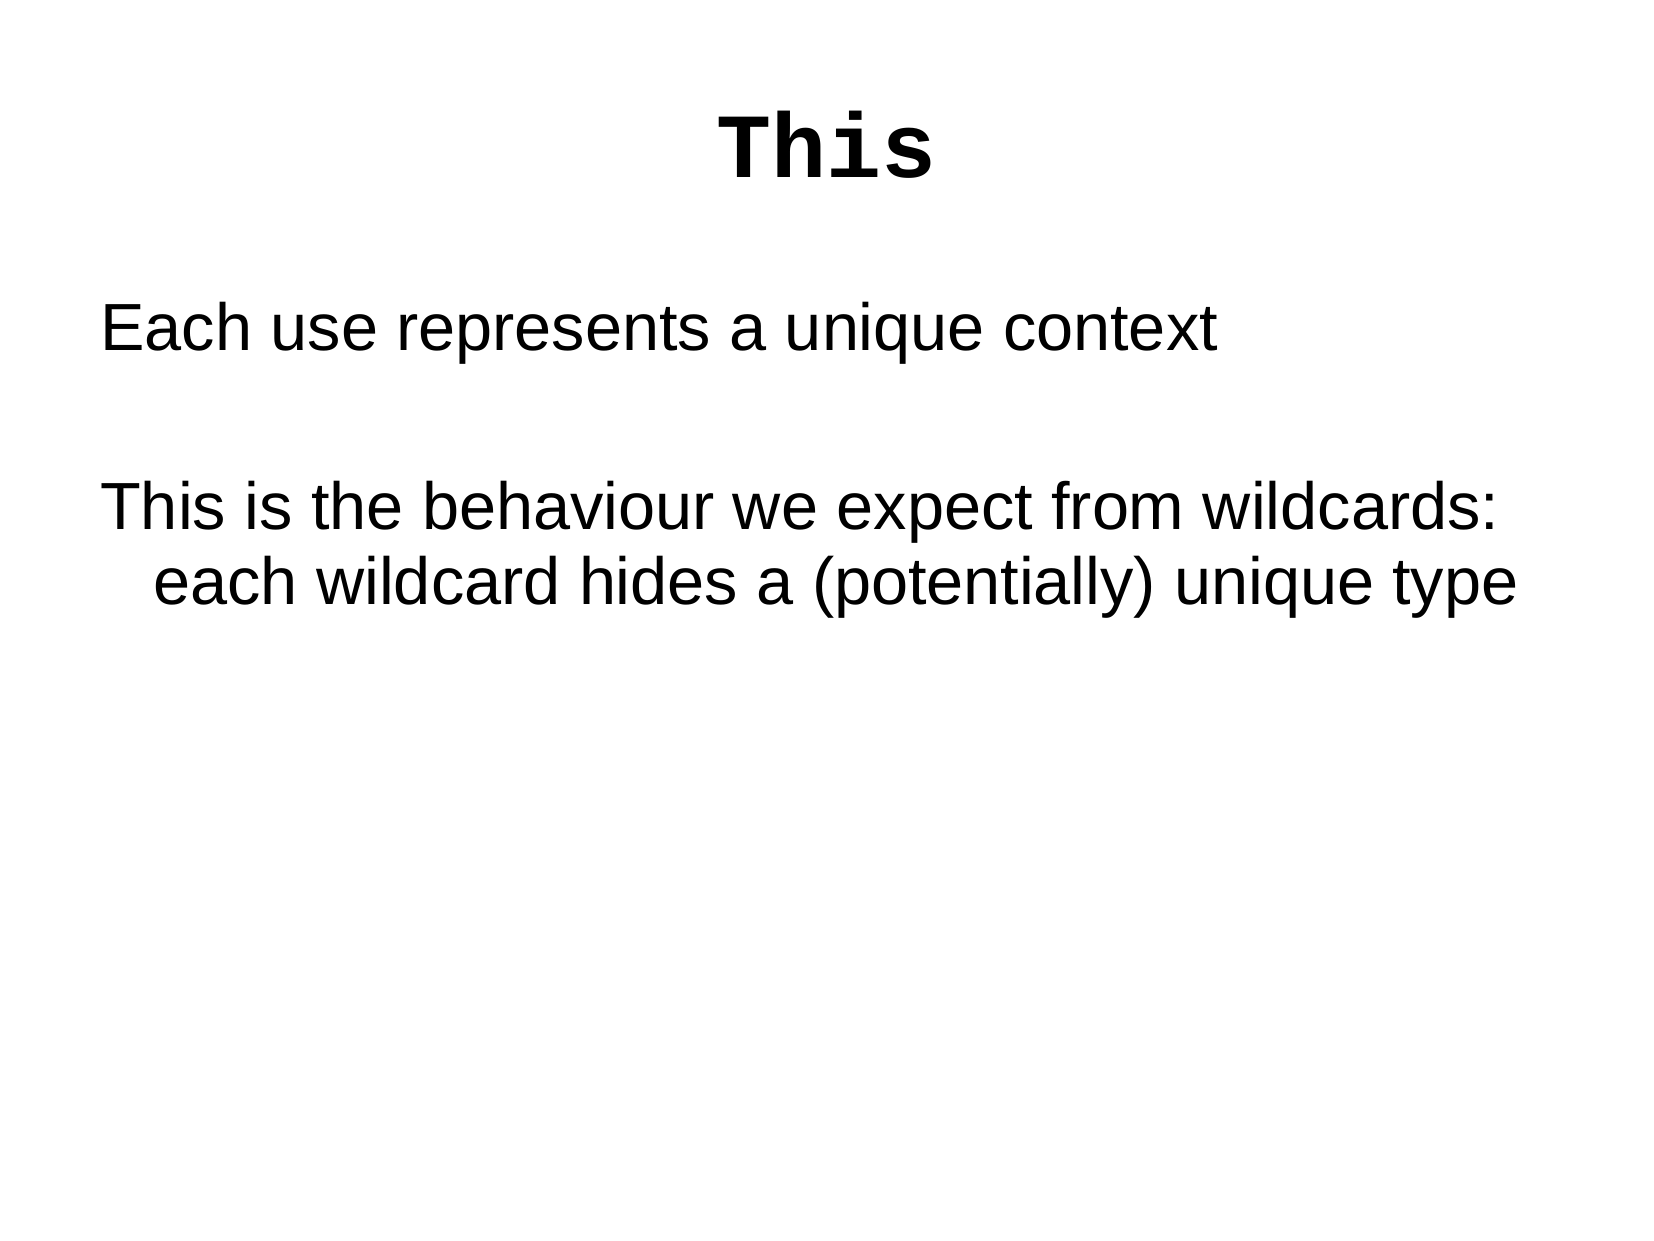

# This
Each use represents a unique context
This is the behaviour we expect from wildcards:
each wildcard hides a (potentially) unique type